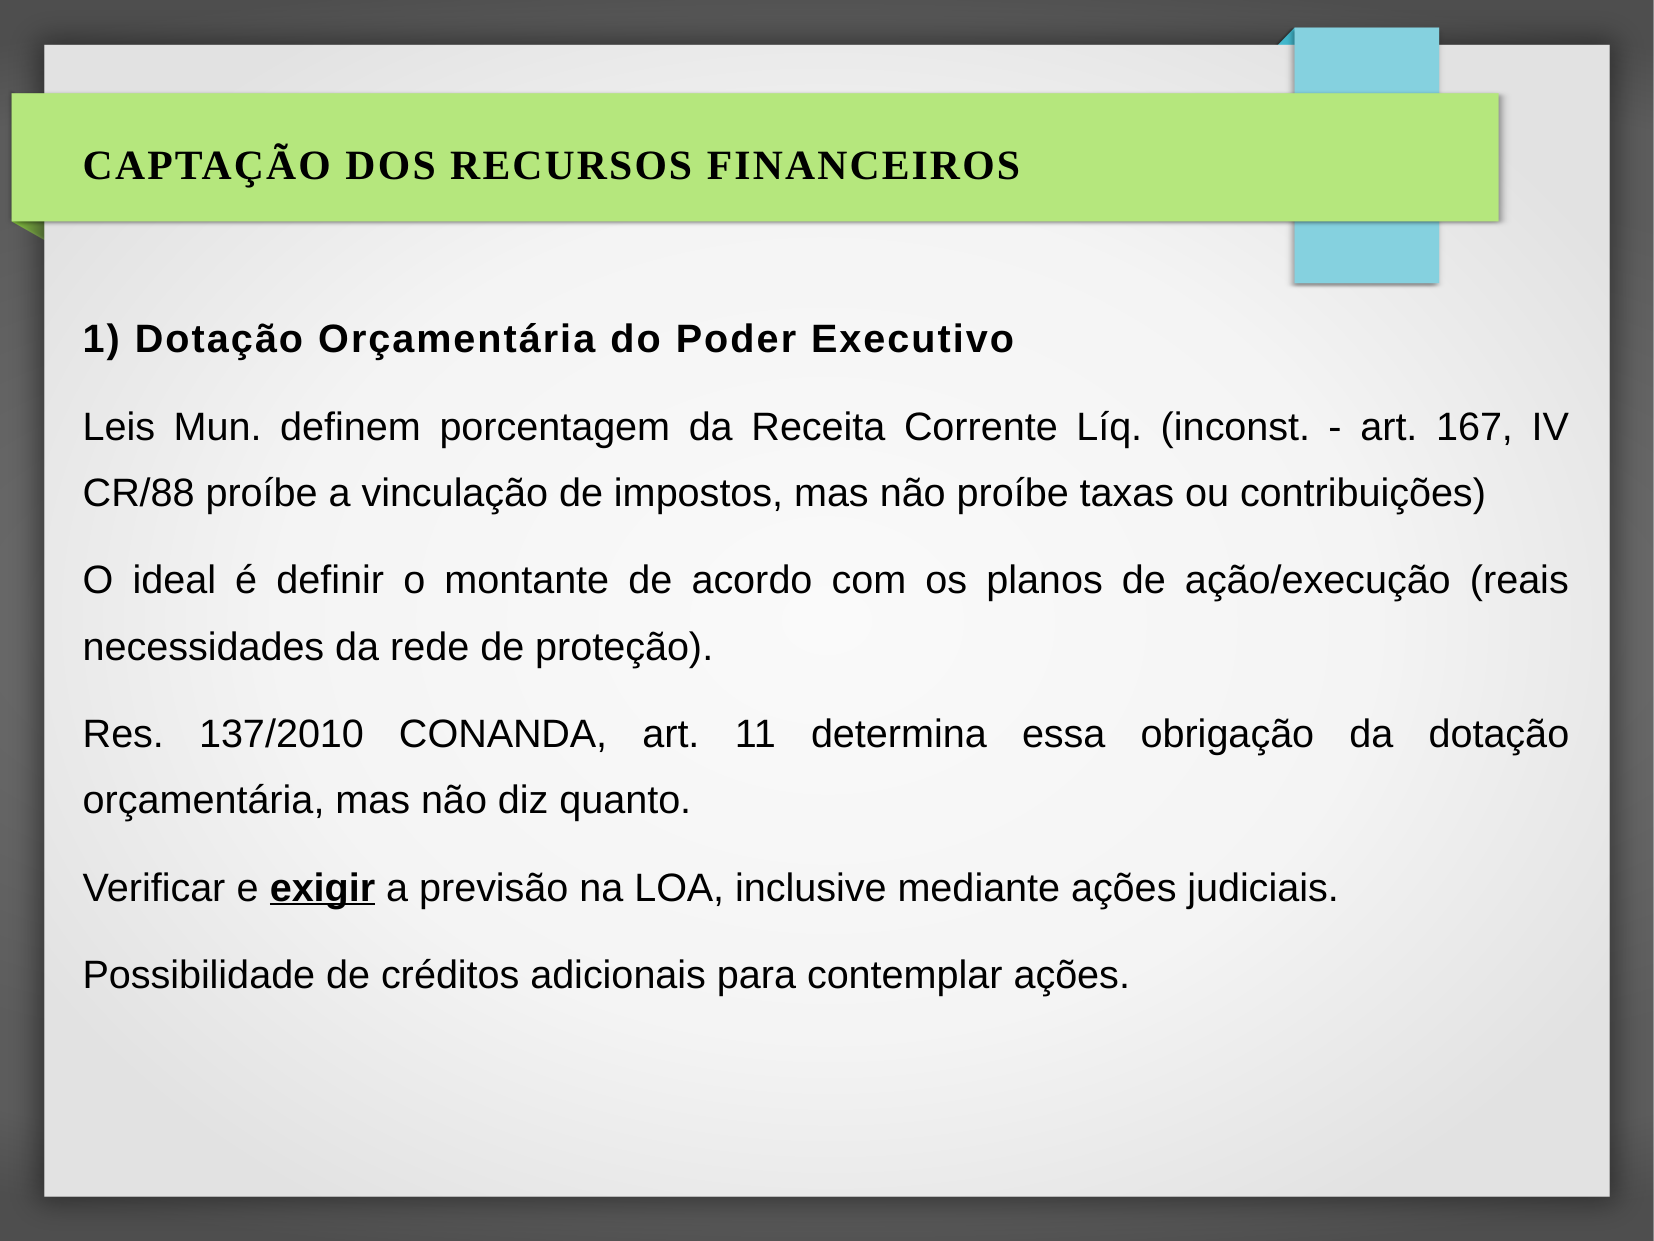

# CAPTAÇÃO DOS RECURSOS FINANCEIROS
1) Dotação Orçamentária do Poder Executivo
Leis Mun. definem porcentagem da Receita Corrente Líq. (inconst. - art. 167, IV CR/88 proíbe a vinculação de impostos, mas não proíbe taxas ou contribuições)
O ideal é definir o montante de acordo com os planos de ação/execução (reais necessidades da rede de proteção).
Res. 137/2010 CONANDA, art. 11 determina essa obrigação da dotação orçamentária, mas não diz quanto.
Verificar e exigir a previsão na LOA, inclusive mediante ações judiciais.
Possibilidade de créditos adicionais para contemplar ações.